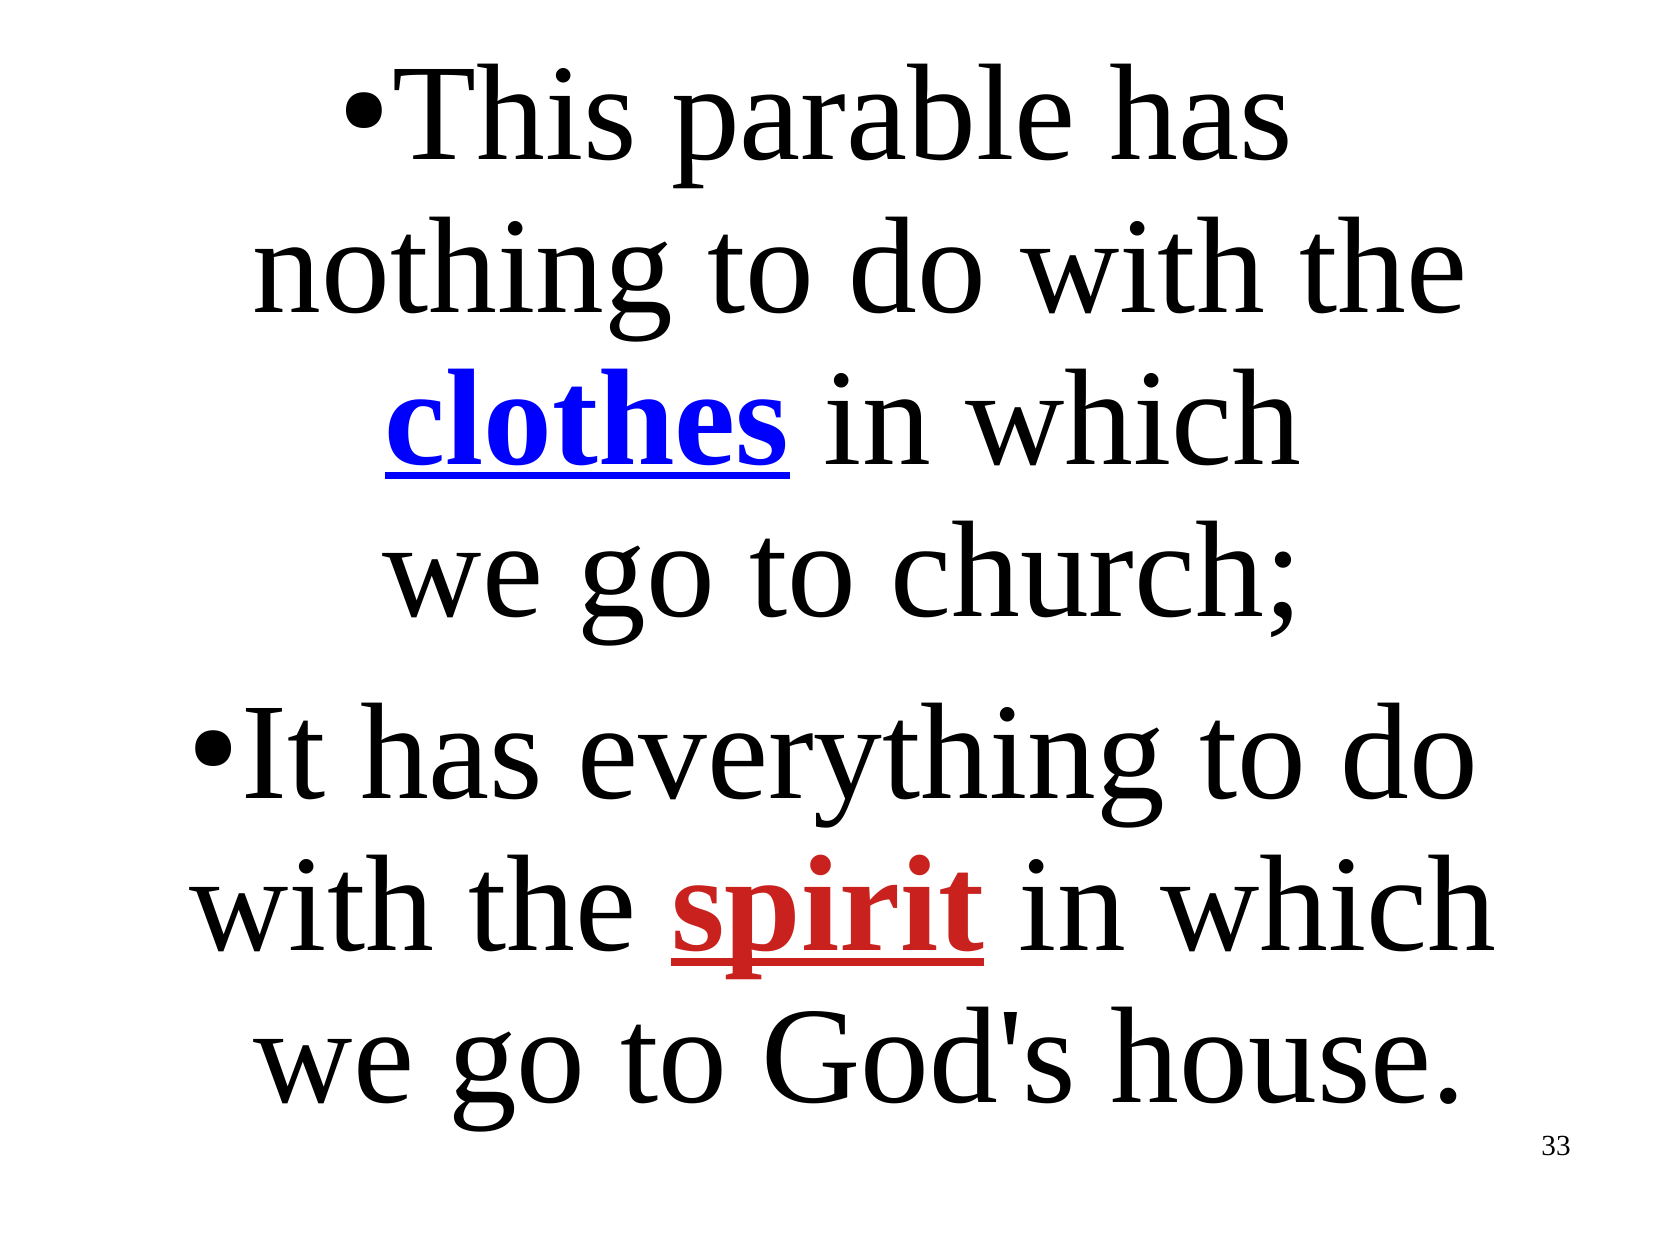

# This parable has nothing to do with the clothes in which we go to church;
It has everything to do with the spirit in which
we go to God's house.
33